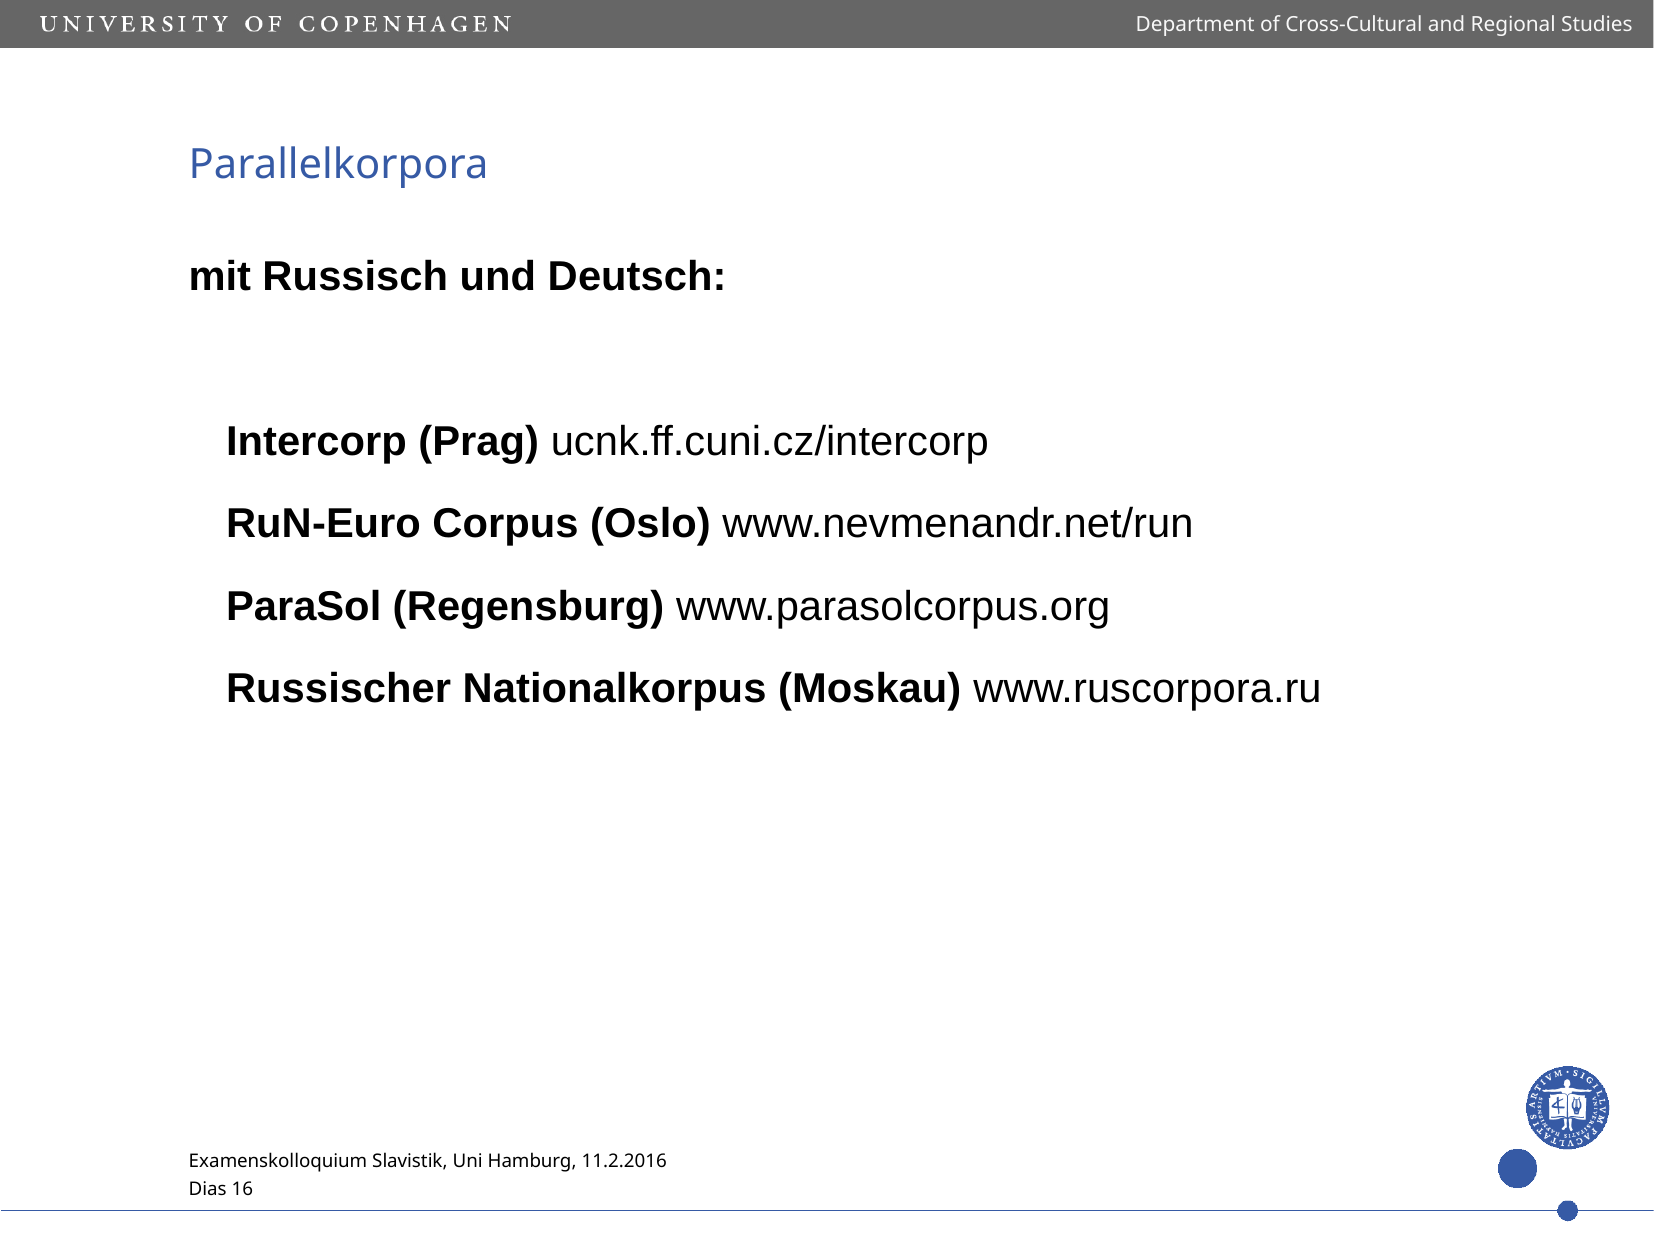

Department of Cross-Cultural and Regional Studies
# Parallelkorpora
mit Russisch und Deutsch:
Intercorp (Prag) ucnk.ff.cuni.cz/intercorp
RuN-Euro Corpus (Oslo) www.nevmenandr.net/run
ParaSol (Regensburg) www.parasolcorpus.org
Russischer Nationalkorpus (Moskau) www.ruscorpora.ru
Examenskolloquium Slavistik, Uni Hamburg, 11.2.2016
Dias